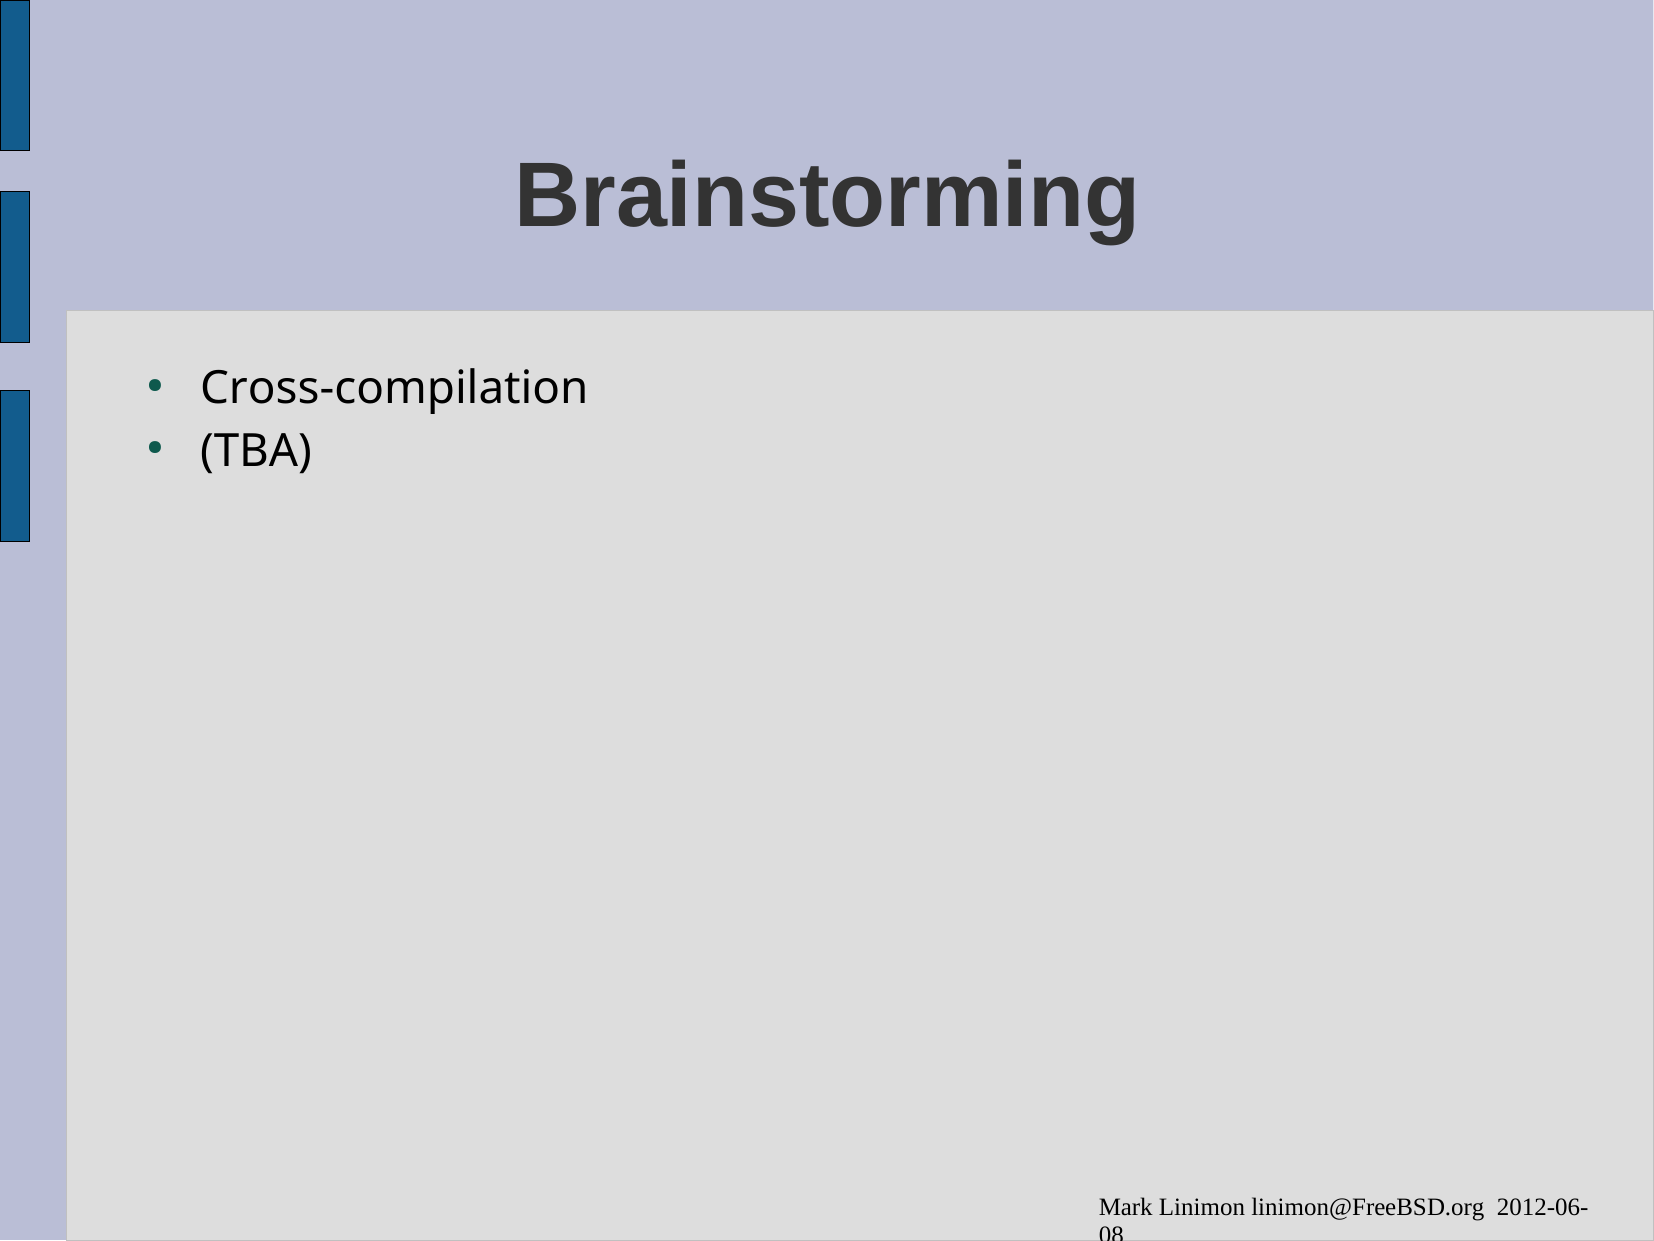

# Brainstorming
Cross-compilation
(TBA)
Mark Linimon linimon@FreeBSD.org 2012-06-08